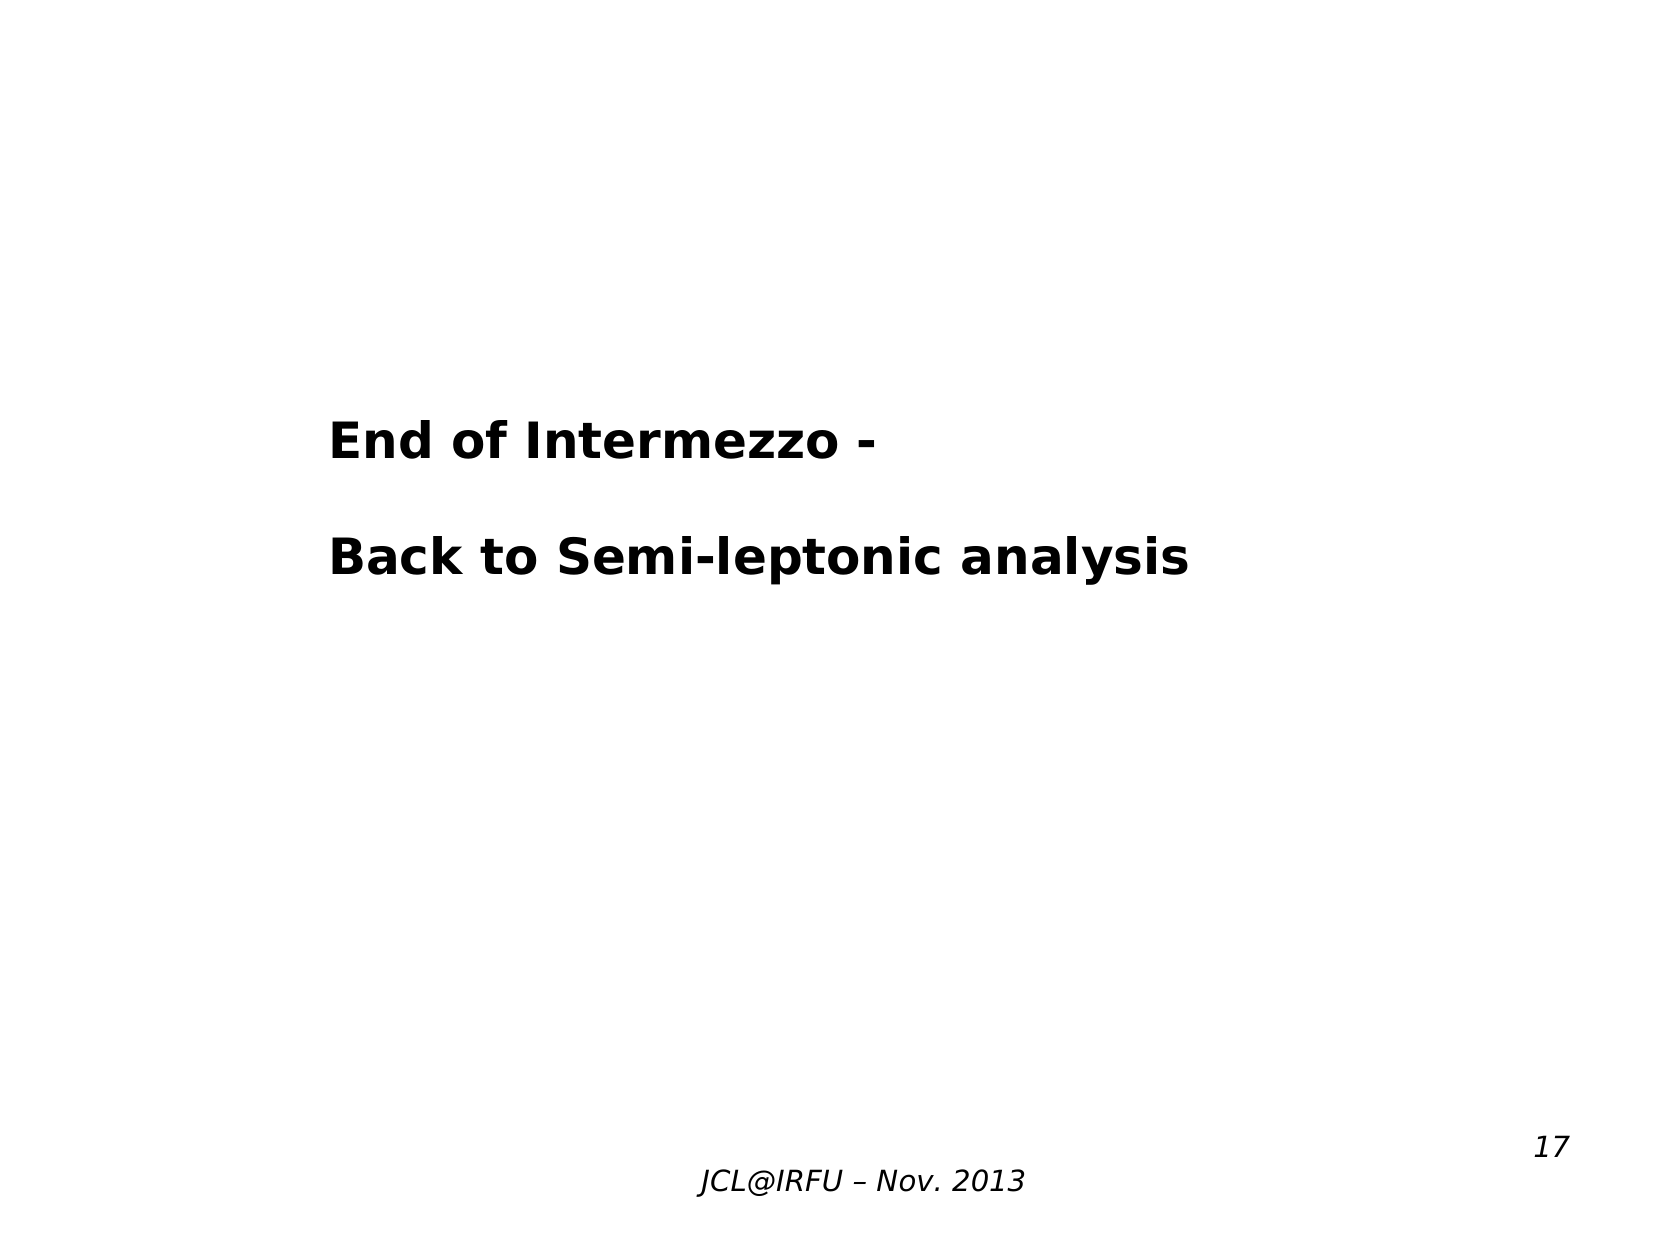

End of Intermezzo -
Back to Semi-leptonic analysis
FCPPL Workshop - March 2012
17